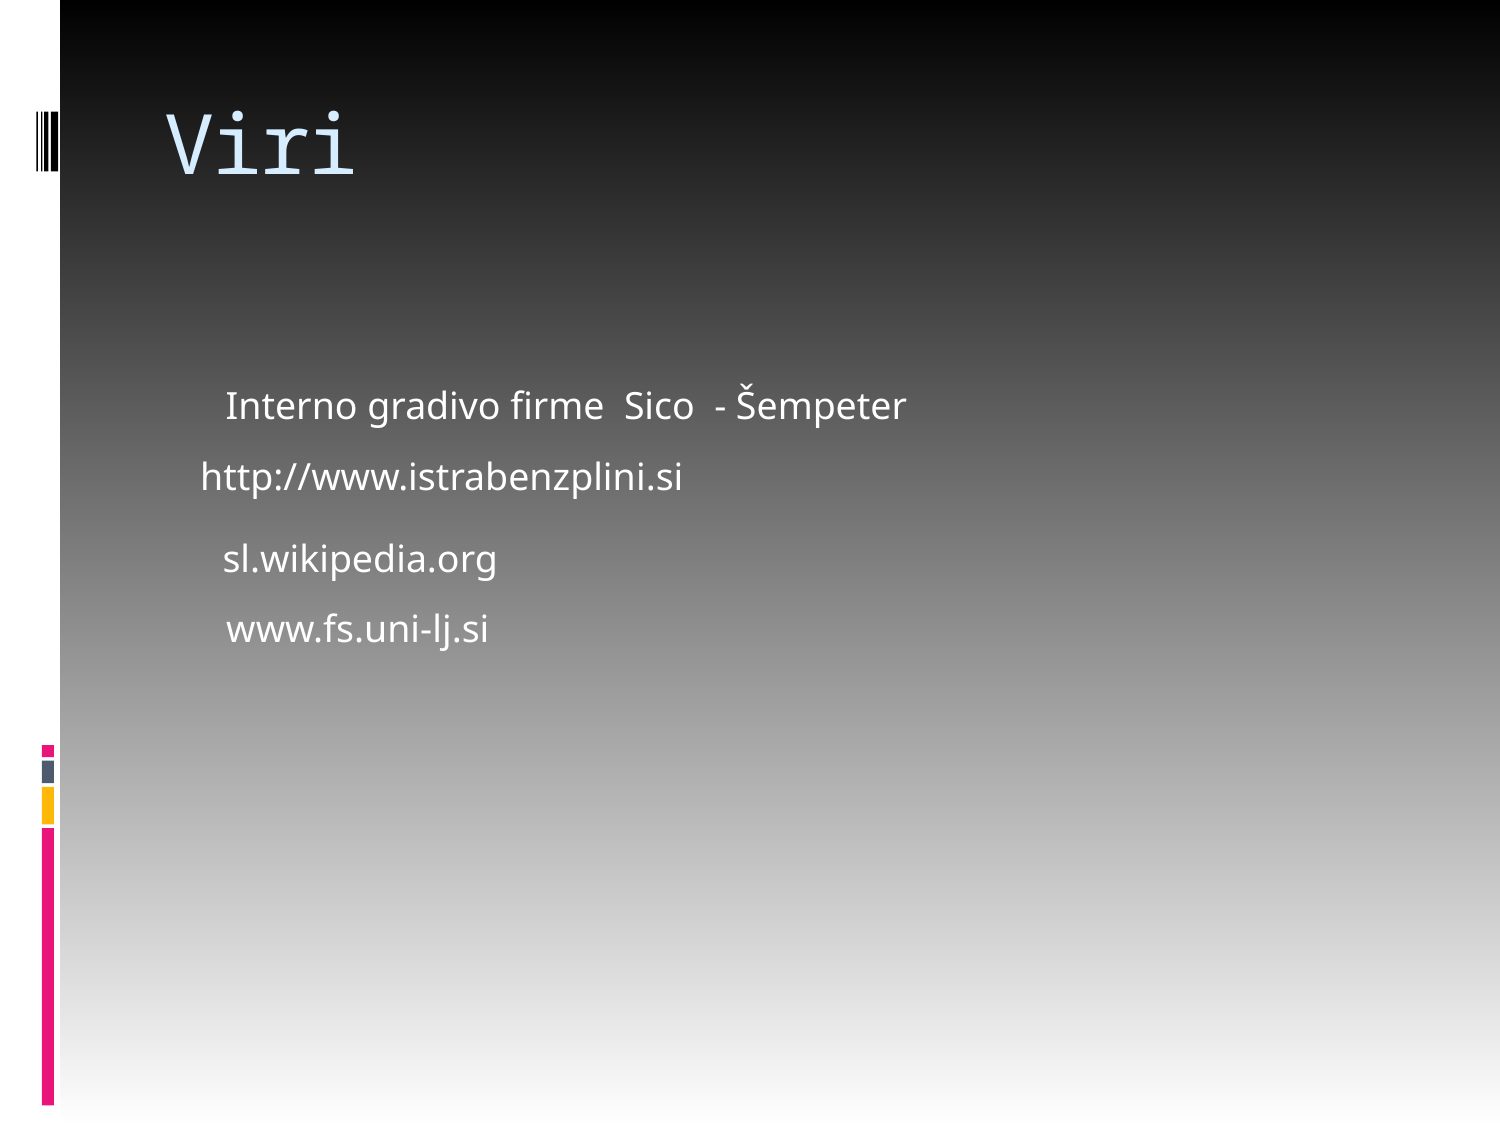

# Viri
Interno gradivo firme Sico - Šempeter
http://www.istrabenzplini.si
sl.wikipedia.org
www.fs.uni-lj.si